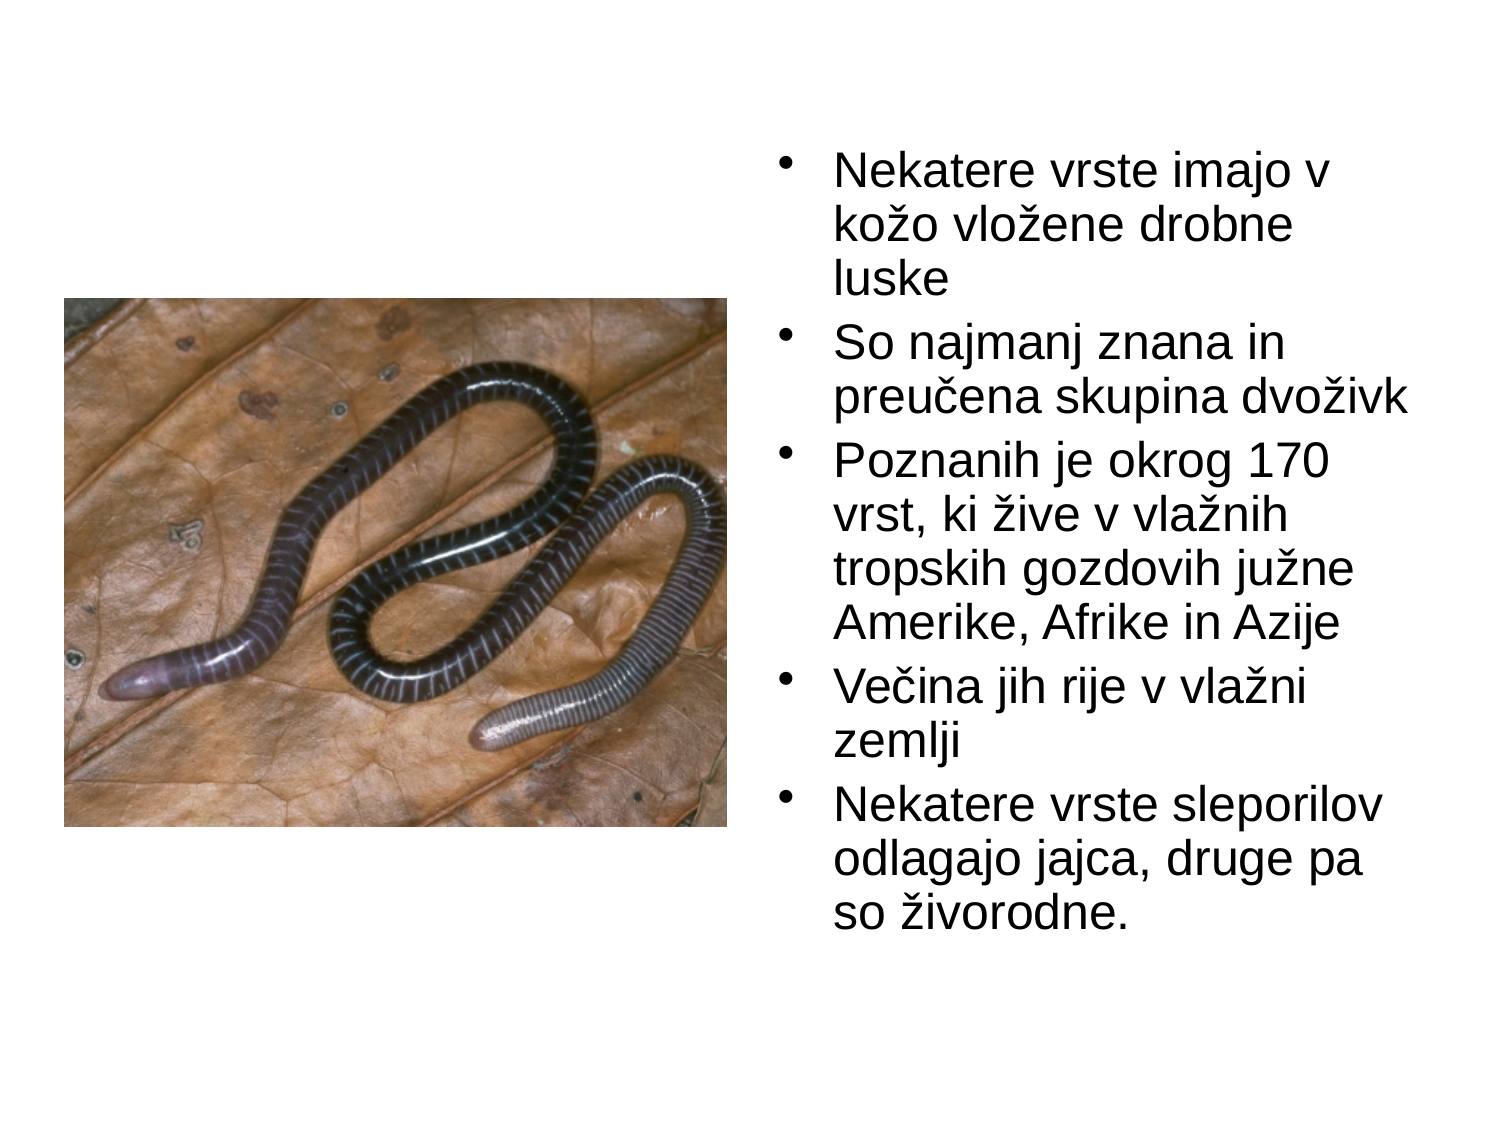

# Nekatere vrste imajo v kožo vložene drobne luske
So najmanj znana in preučena skupina dvoživk
Poznanih je okrog 170 vrst, ki žive v vlažnih tropskih gozdovih južne Amerike, Afrike in Azije
Večina jih rije v vlažni zemlji
Nekatere vrste sleporilov odlagajo jajca, druge pa so živorodne.